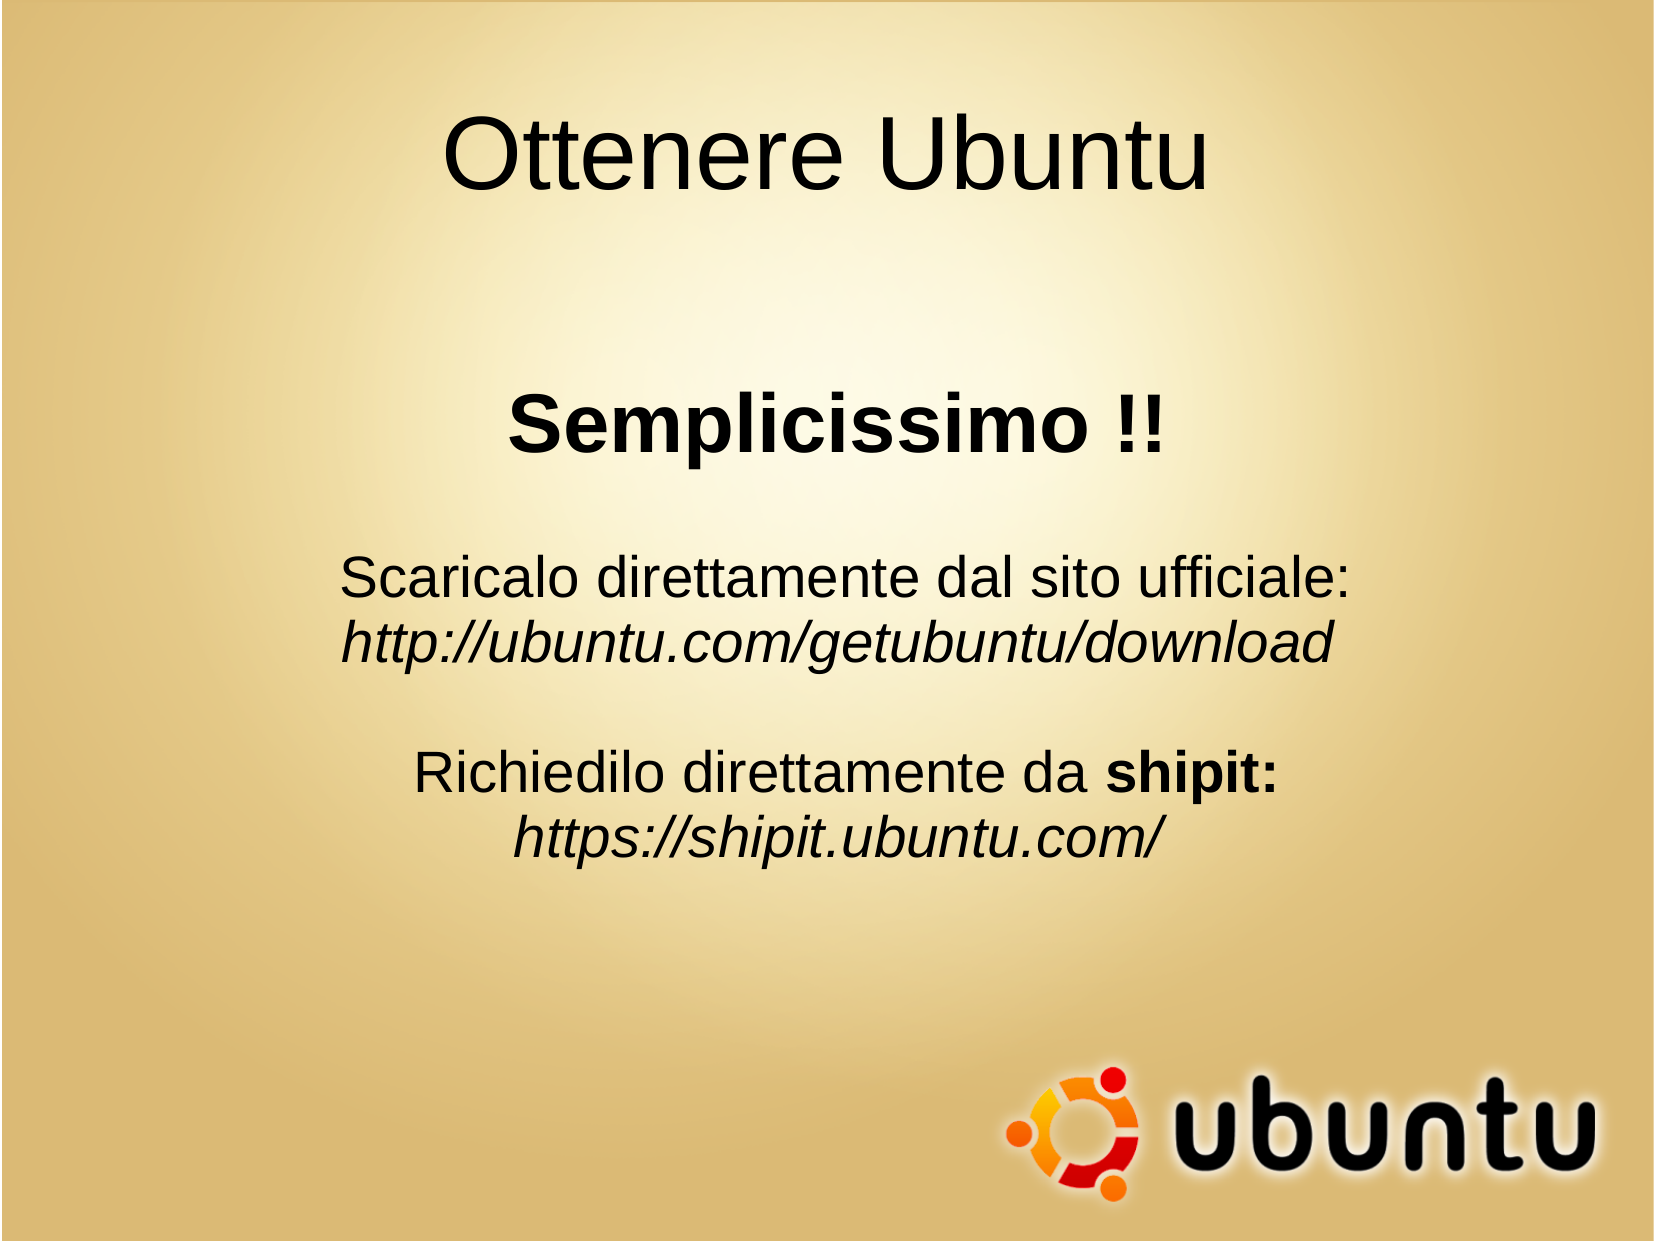

# Ottenere Ubuntu
Semplicissimo !!
 Scaricalo direttamente dal sito ufficiale:
http://ubuntu.com/getubuntu/download
 Richiedilo direttamente da shipit:
https://shipit.ubuntu.com/